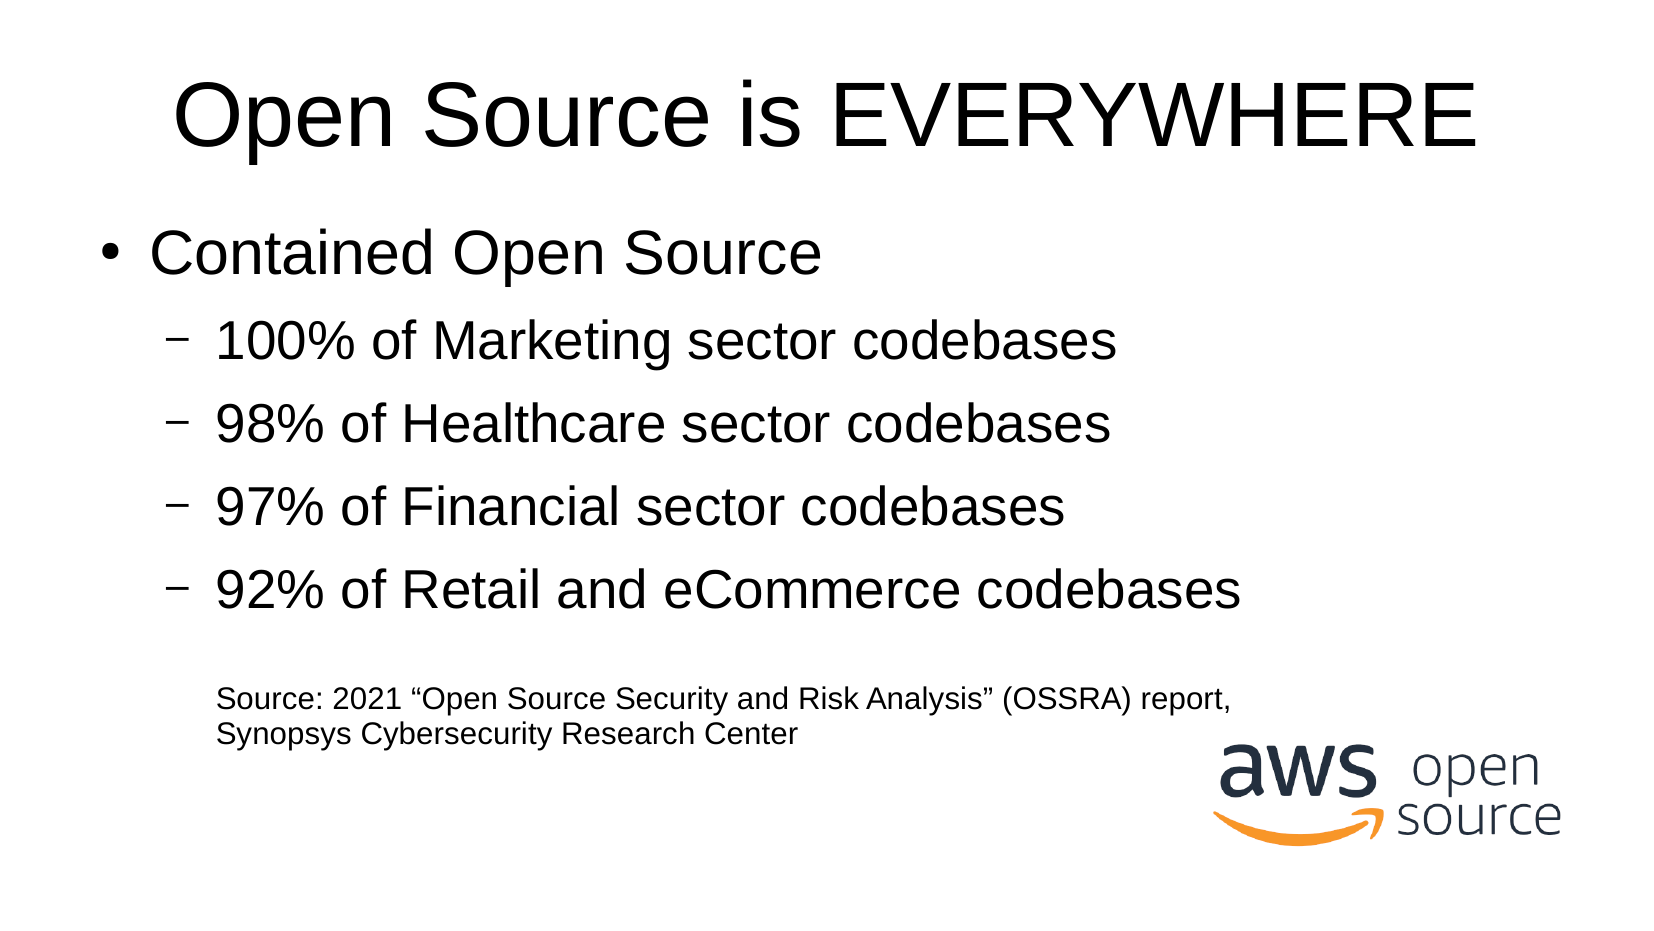

# Open Source is EVERYWHERE
Contained Open Source
100% of Marketing sector codebases
98% of Healthcare sector codebases
97% of Financial sector codebases
92% of Retail and eCommerce codebases
Source: 2021 “Open Source Security and Risk Analysis” (OSSRA) report,
Synopsys Cybersecurity Research Center